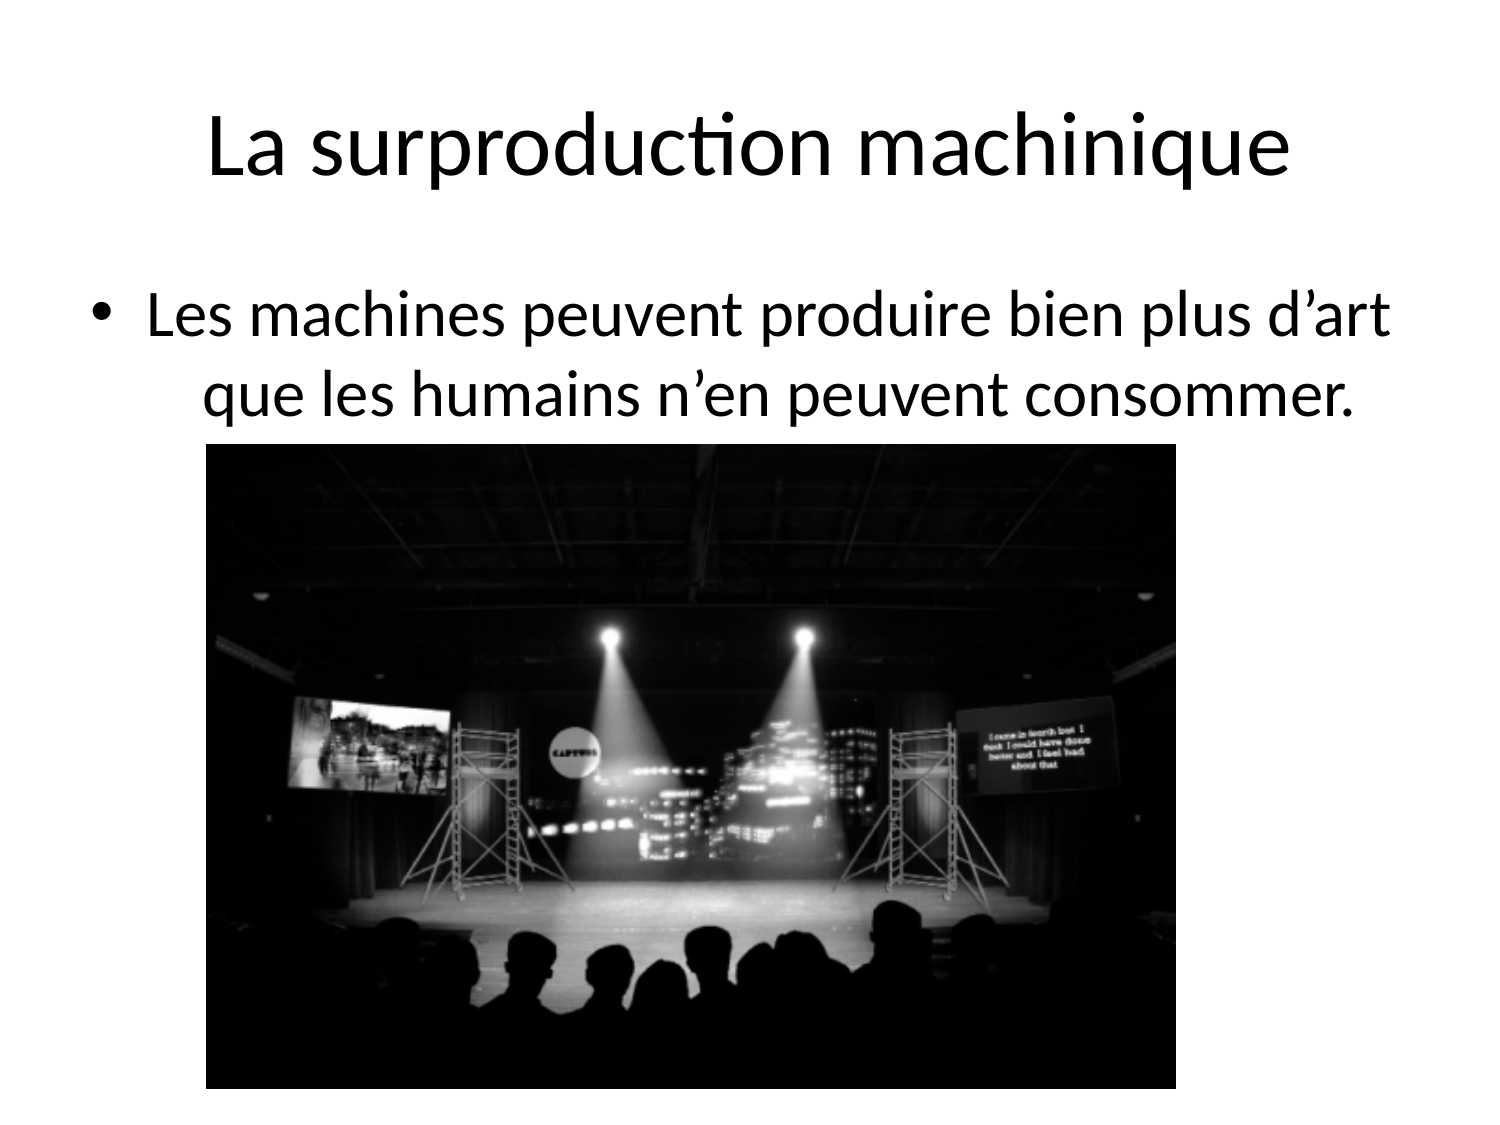

# La surproduction machinique
Les machines peuvent produire bien plus d’art que les humains n’en peuvent consommer.